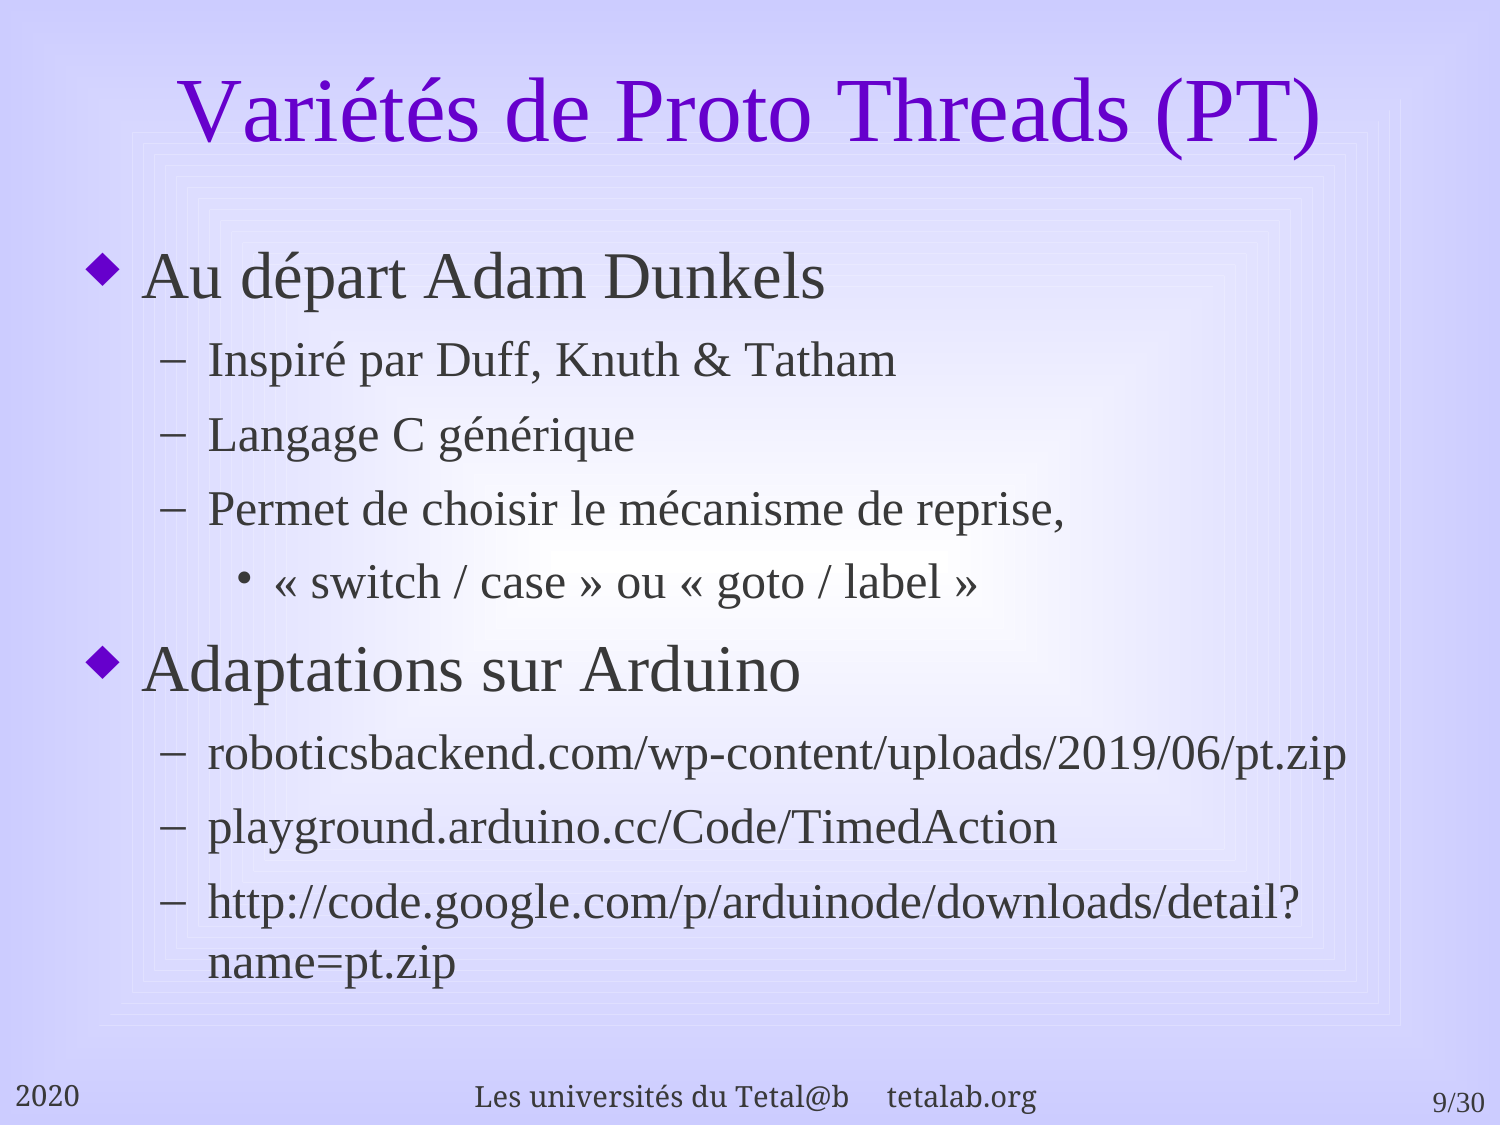

# Variétés de Proto Threads (PT)
Au départ Adam Dunkels
Inspiré par Duff, Knuth & Tatham
Langage C générique
Permet de choisir le mécanisme de reprise,
« switch / case » ou « goto / label »
Adaptations sur Arduino
roboticsbackend.com/wp-content/uploads/2019/06/pt.zip
playground.arduino.cc/Code/TimedAction
http://code.google.com/p/arduinode/downloads/detail?name=pt.zip
2020
Les universités du Tetal@b tetalab.org
9